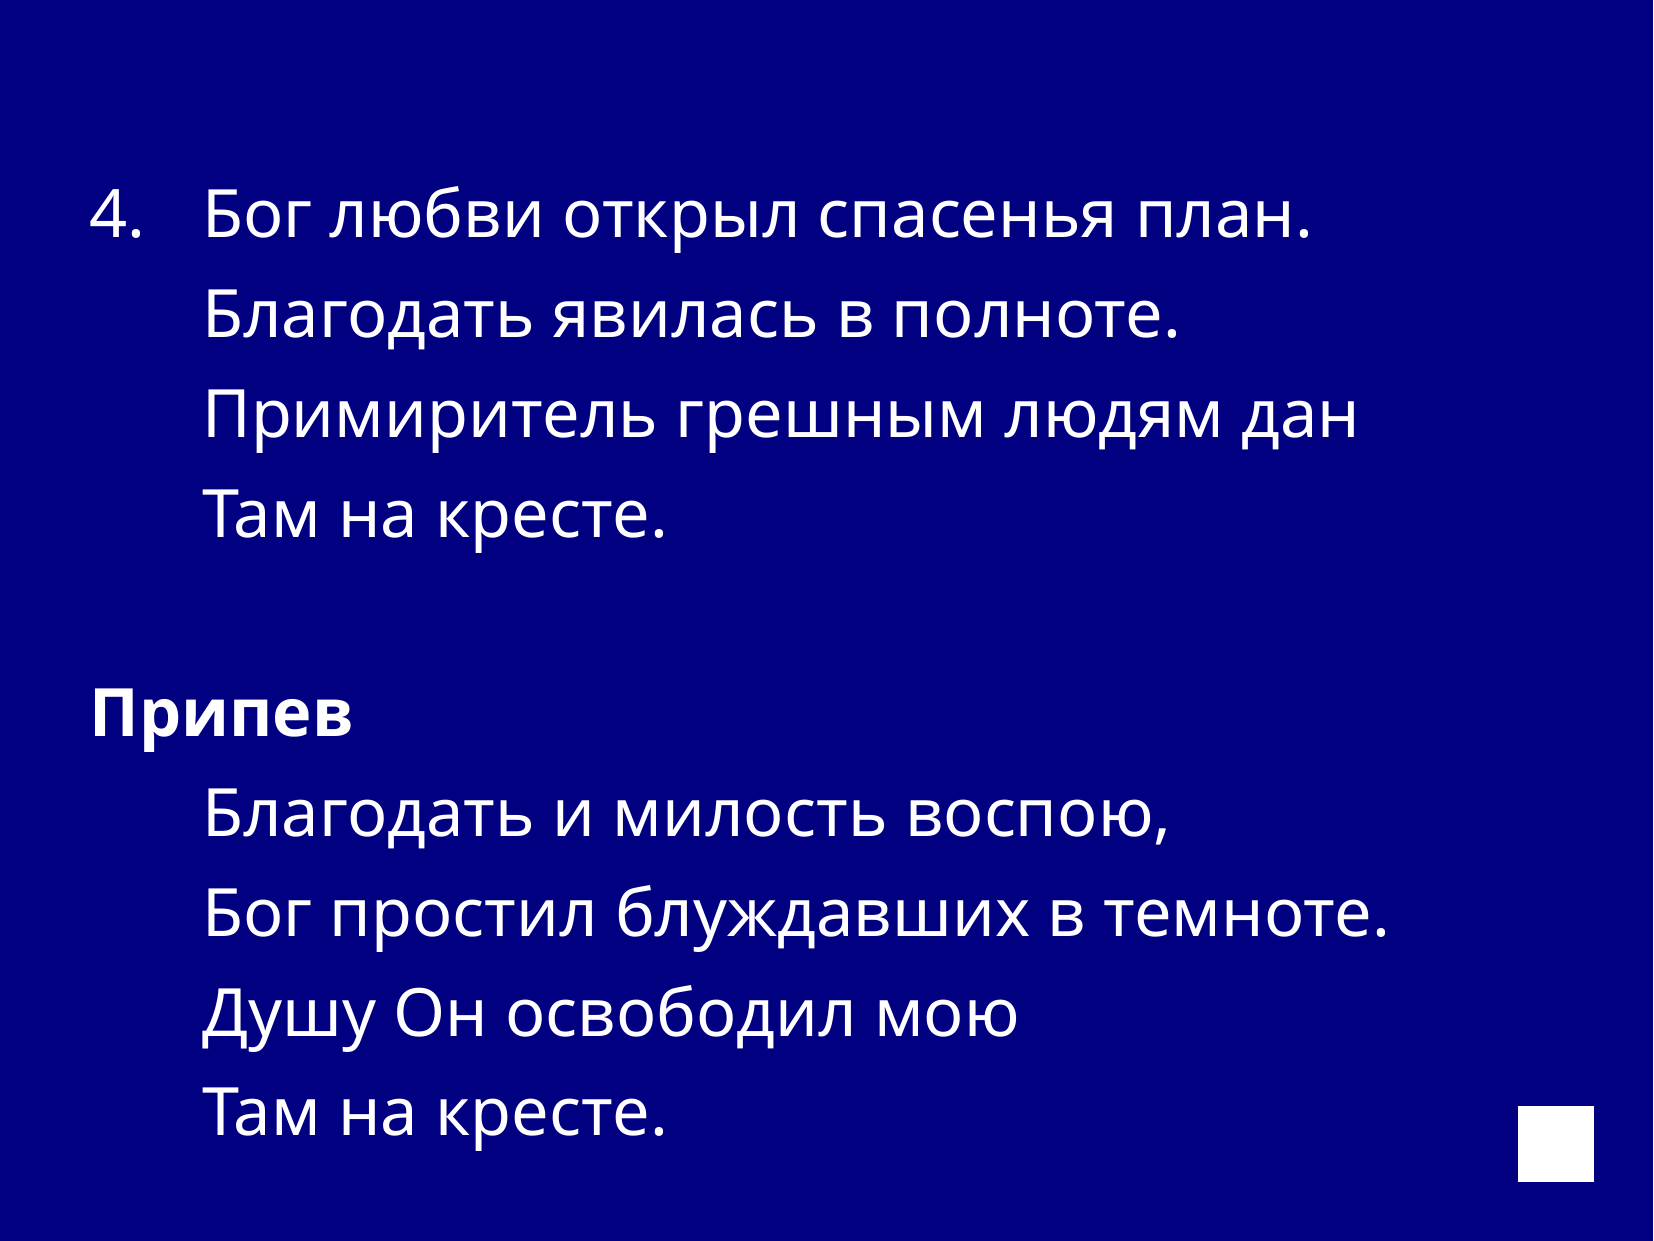

4.	Бог любви открыл спасенья план.
	Благодать явилась в полноте.
	Примиритель грешным людям дан
	Там на кресте.
Припев
	Благодать и милость воспою,
	Бог простил блуждавших в темноте.
	Душу Он освободил мою
	Там на кресте.